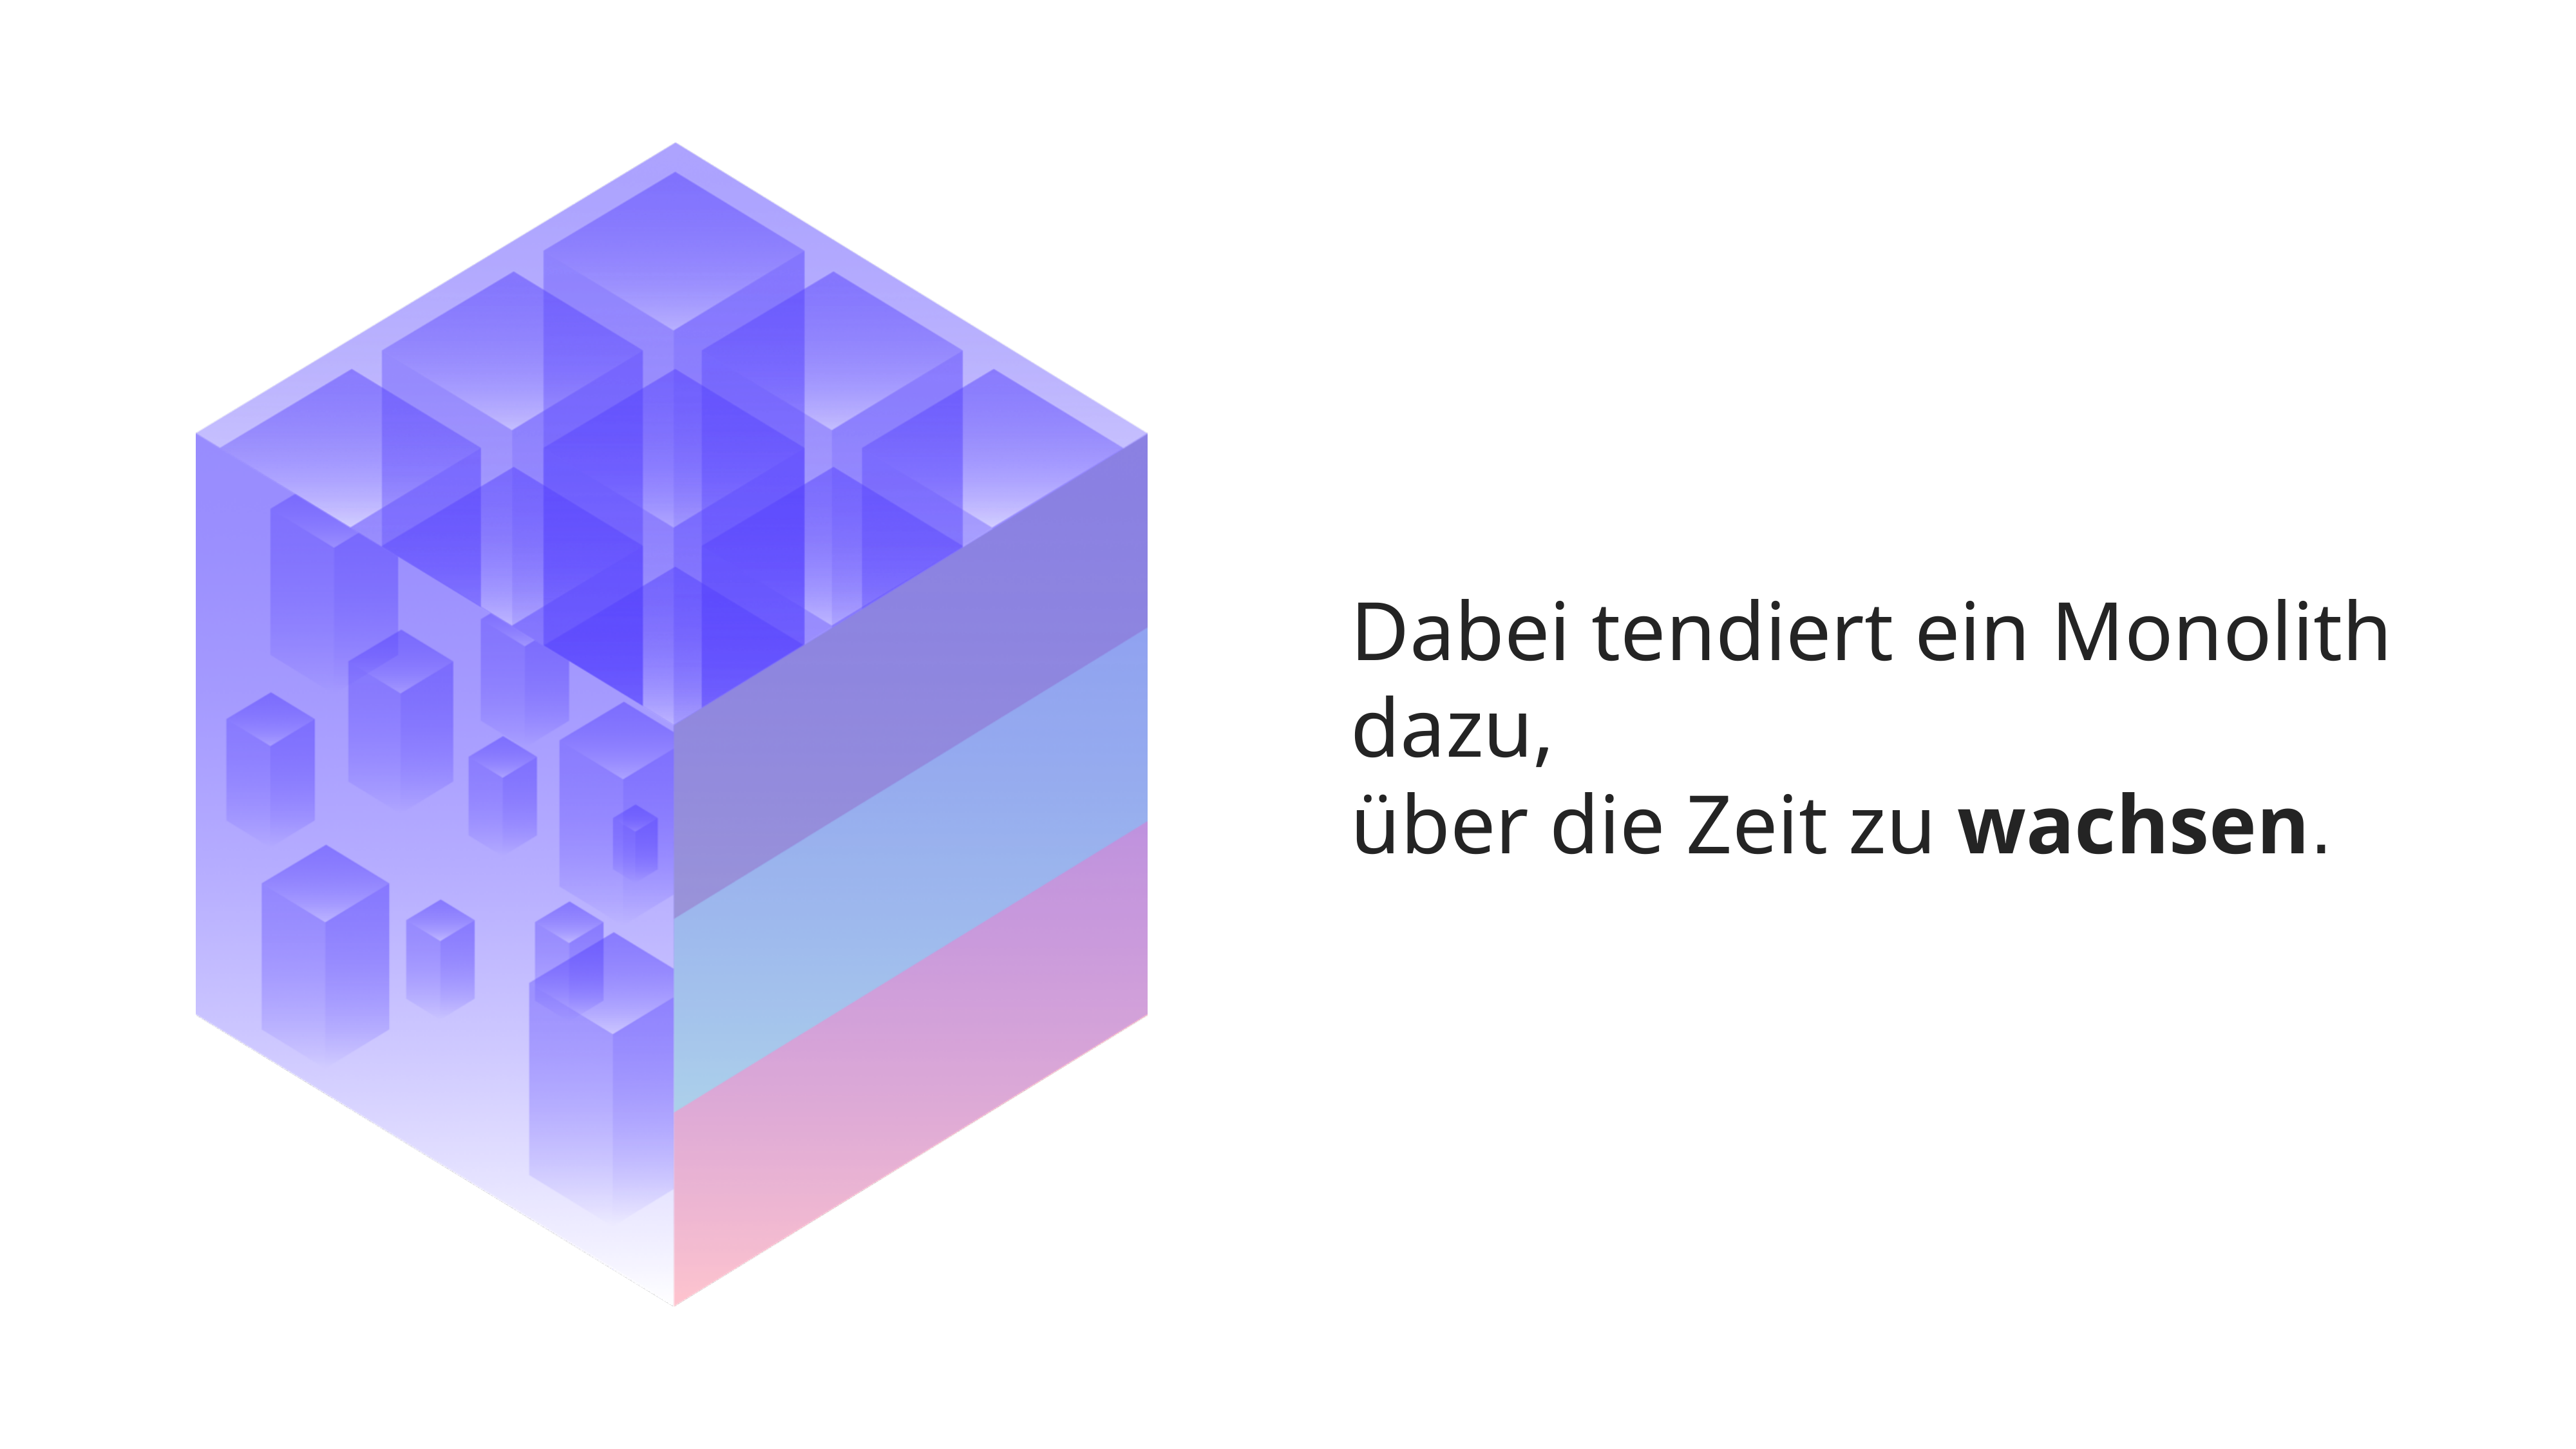

# Dabei tendiert ein Monolith dazu, über die Zeit zu wachsen.